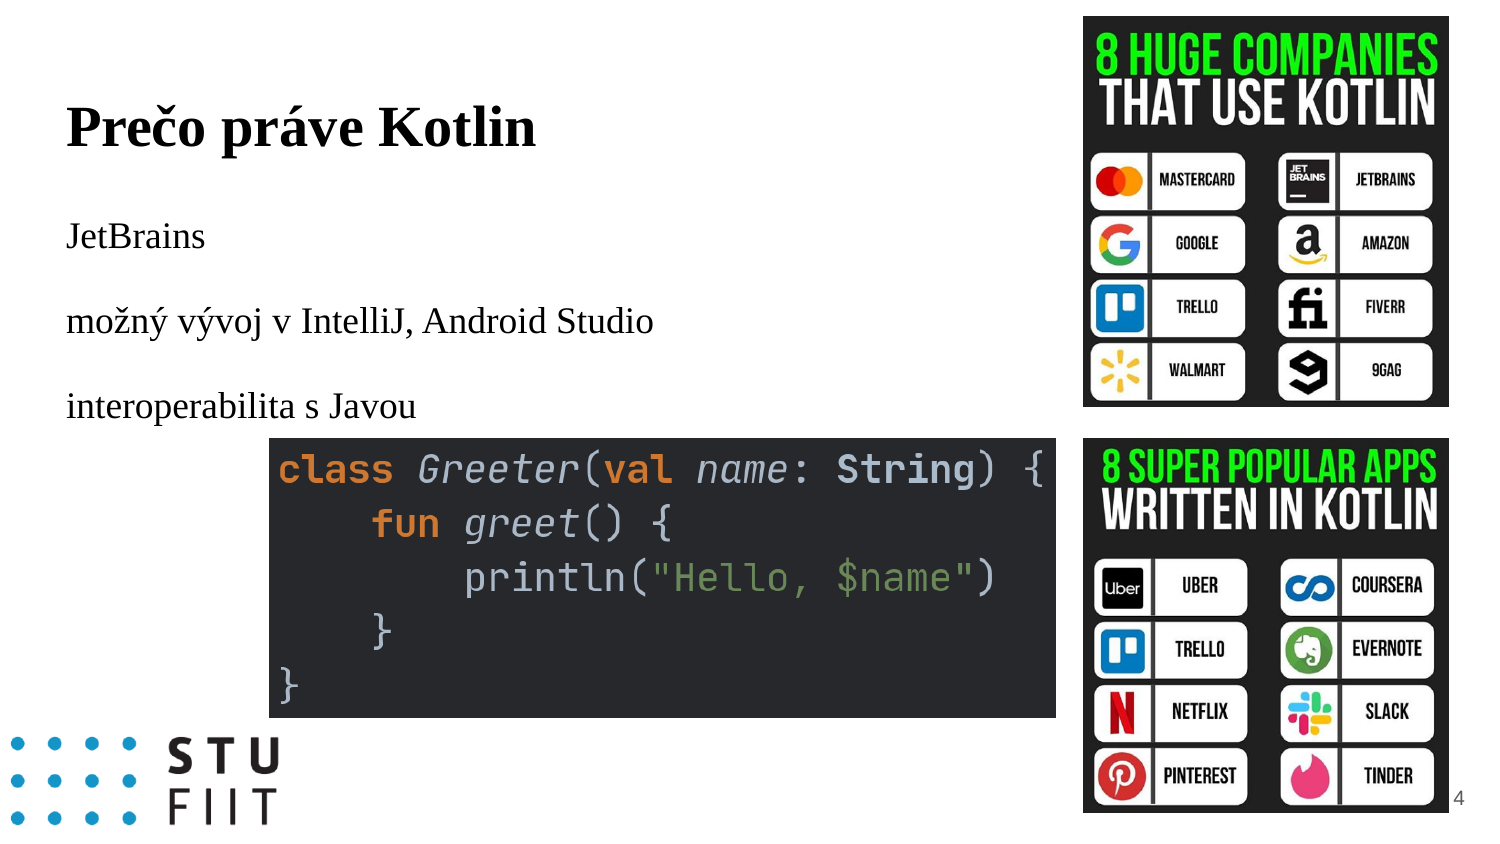

# Prečo práve Kotlin
JetBrains
možný vývoj v IntelliJ, Android Studio
interoperabilita s Javou